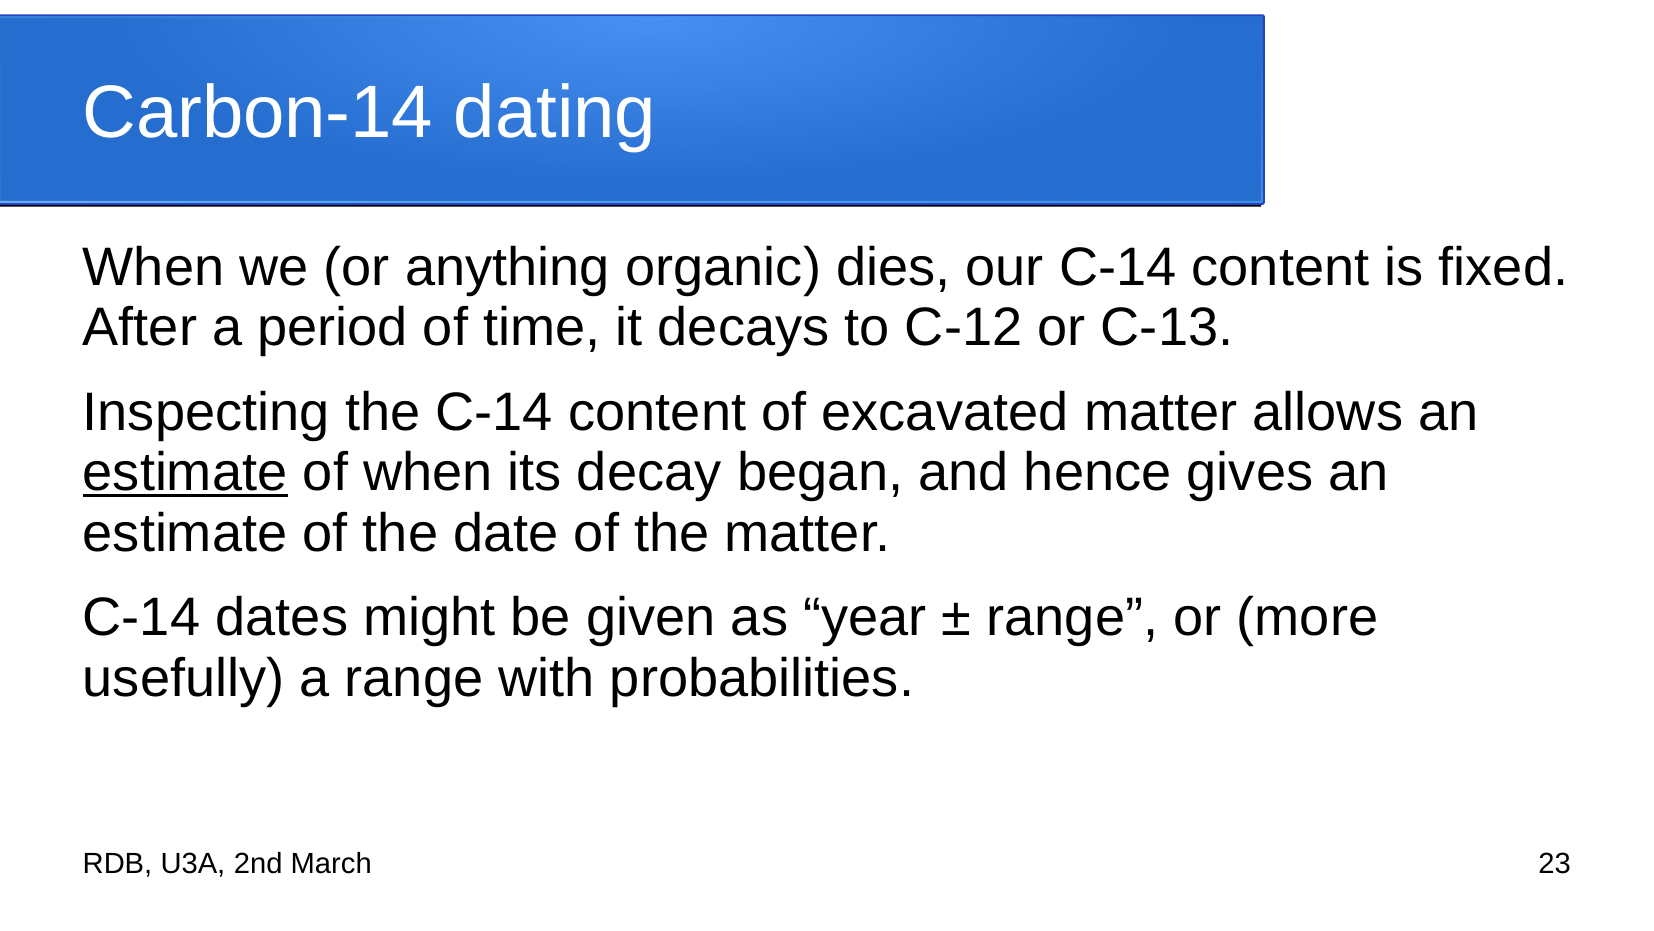

# Carbon-14 dating
When we (or anything organic) dies, our C-14 content is fixed. After a period of time, it decays to C-12 or C-13.
Inspecting the C-14 content of excavated matter allows an estimate of when its decay began, and hence gives an estimate of the date of the matter.
C-14 dates might be given as “year ± range”, or (more usefully) a range with probabilities.
RDB, U3A, 2nd March
23